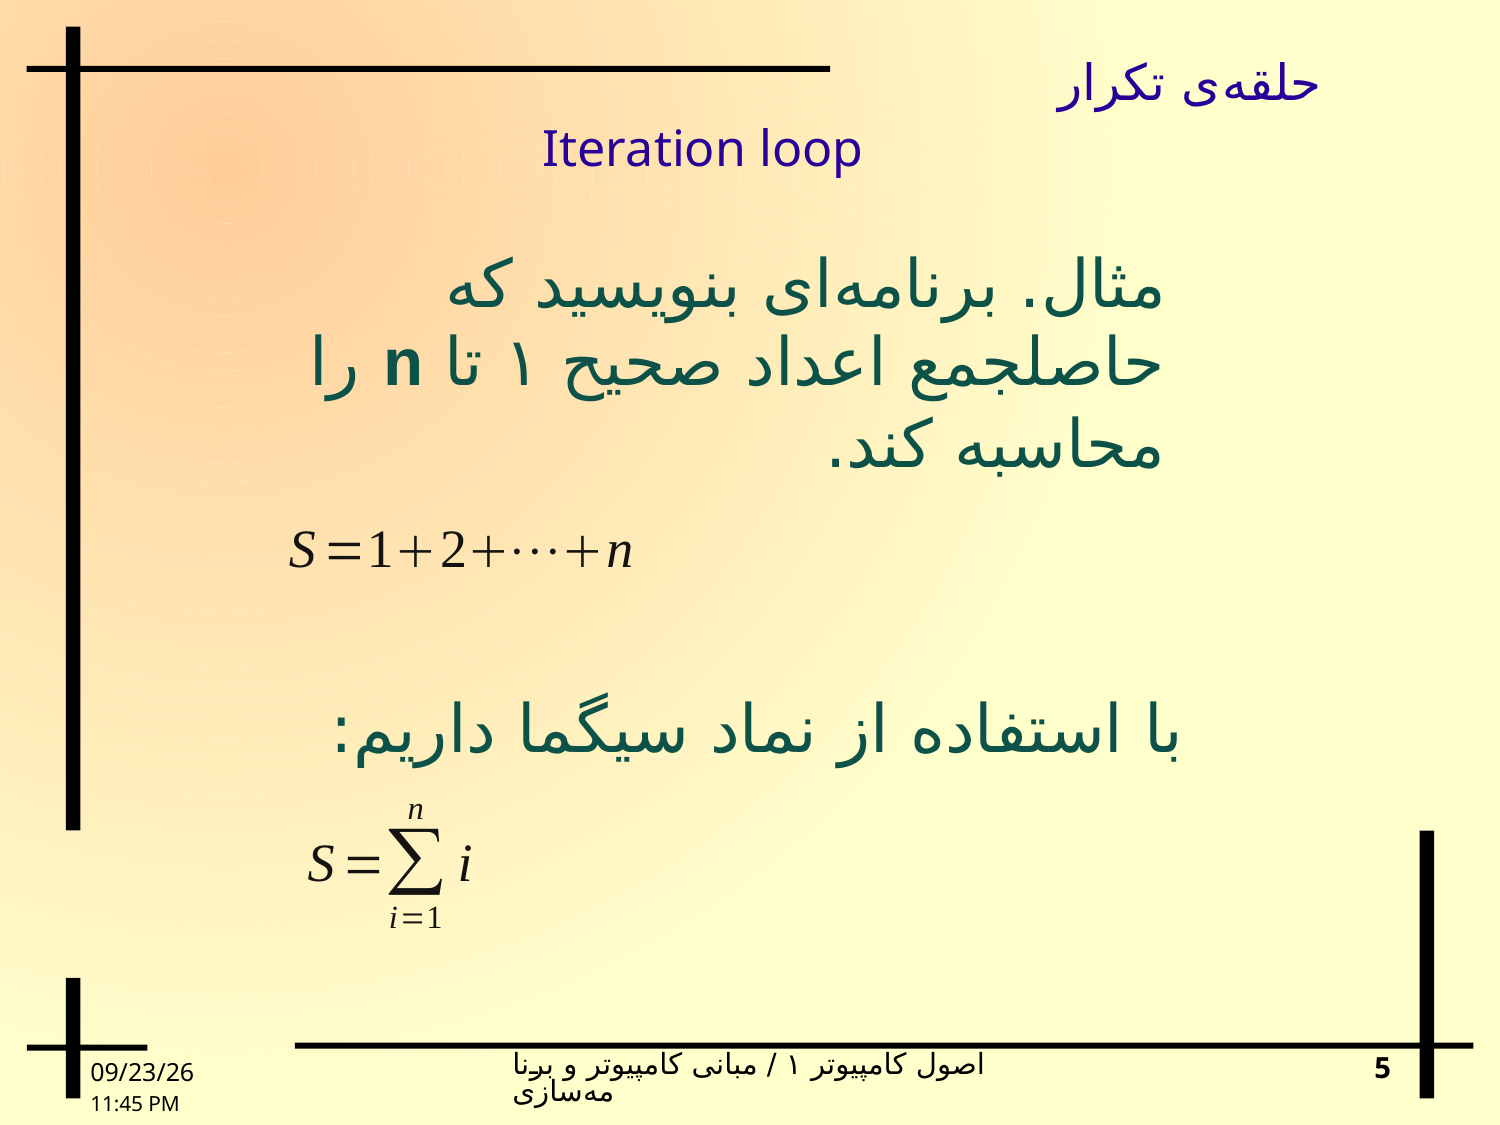

# حلقه‌ی تکرار Iteration loop
مثال. برنامه‌ای بنویسید که حاصلجمع اعداد صحیح ۱ تا n را محاسبه کند.
با استفاده از نماد سیگما داریم:
اصول کامپیوتر ۱ / مبانی کامپیوتر و برنامه‌سازی
5